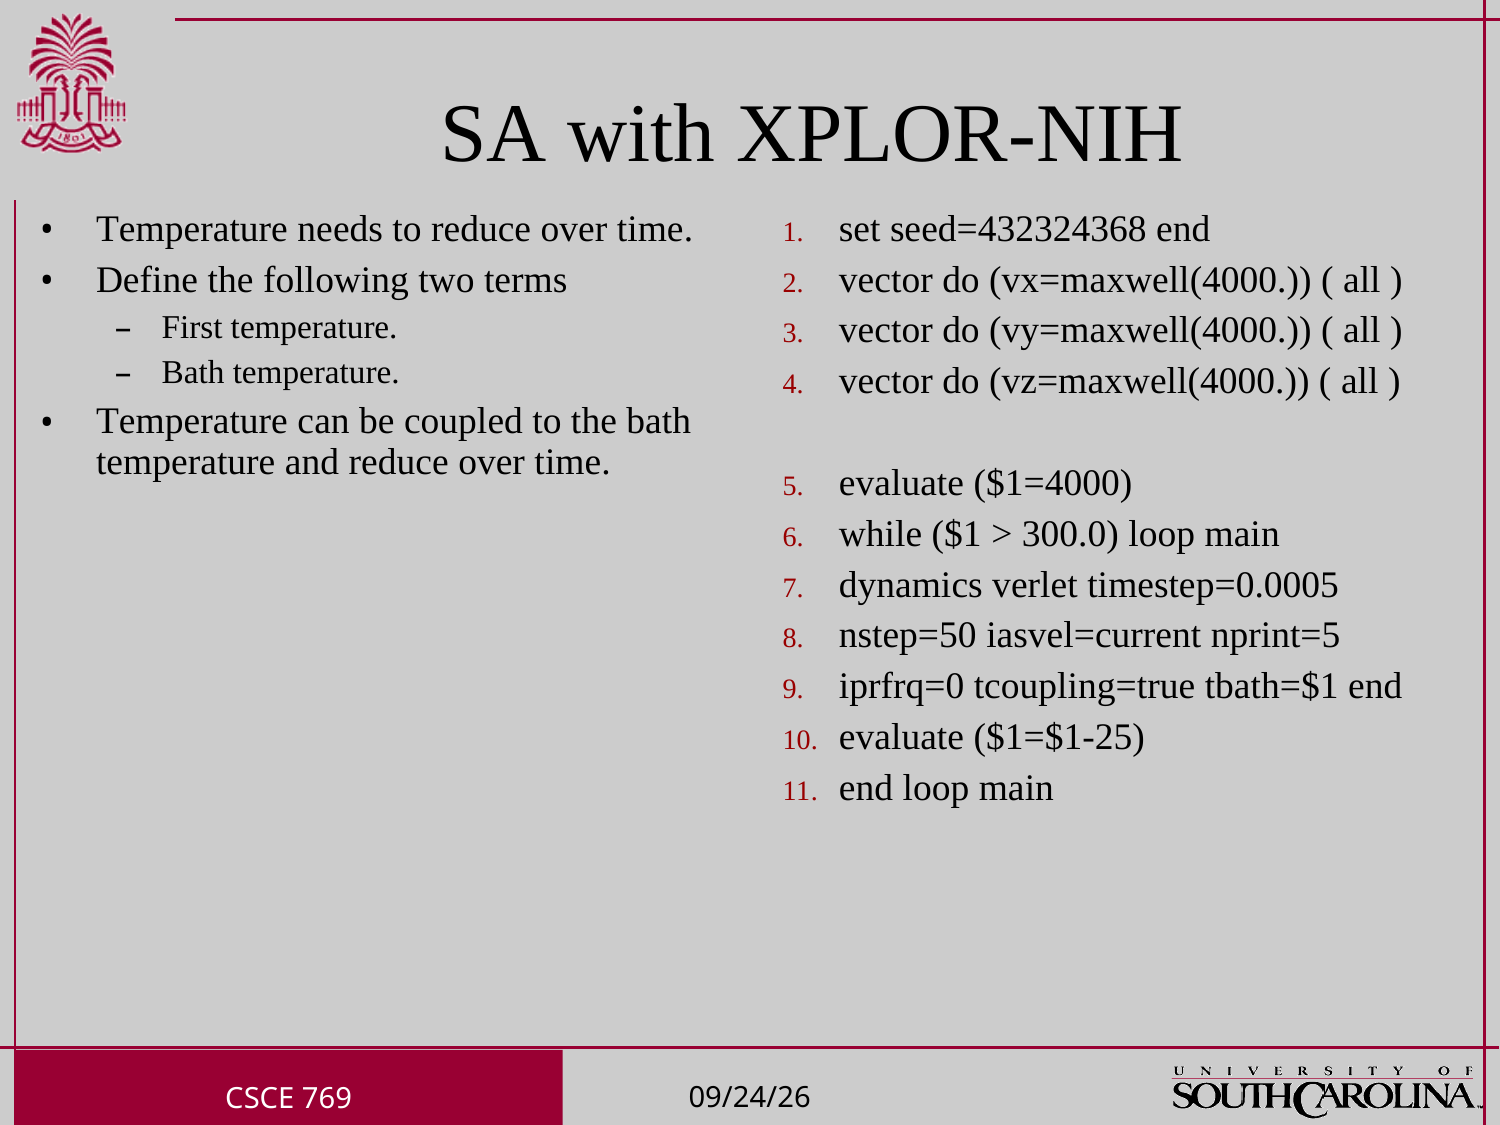

# SA with XPLOR-NIH
Temperature needs to reduce over time.
Define the following two terms
First temperature.
Bath temperature.
Temperature can be coupled to the bath temperature and reduce over time.
set seed=432324368 end
vector do (vx=maxwell(4000.)) ( all )
vector do (vy=maxwell(4000.)) ( all )
vector do (vz=maxwell(4000.)) ( all )
evaluate ($1=4000)
while ($1 > 300.0) loop main
dynamics verlet timestep=0.0005
nstep=50 iasvel=current nprint=5
iprfrq=0 tcoupling=true tbath=$1 end
evaluate ($1=$1-25)
end loop main